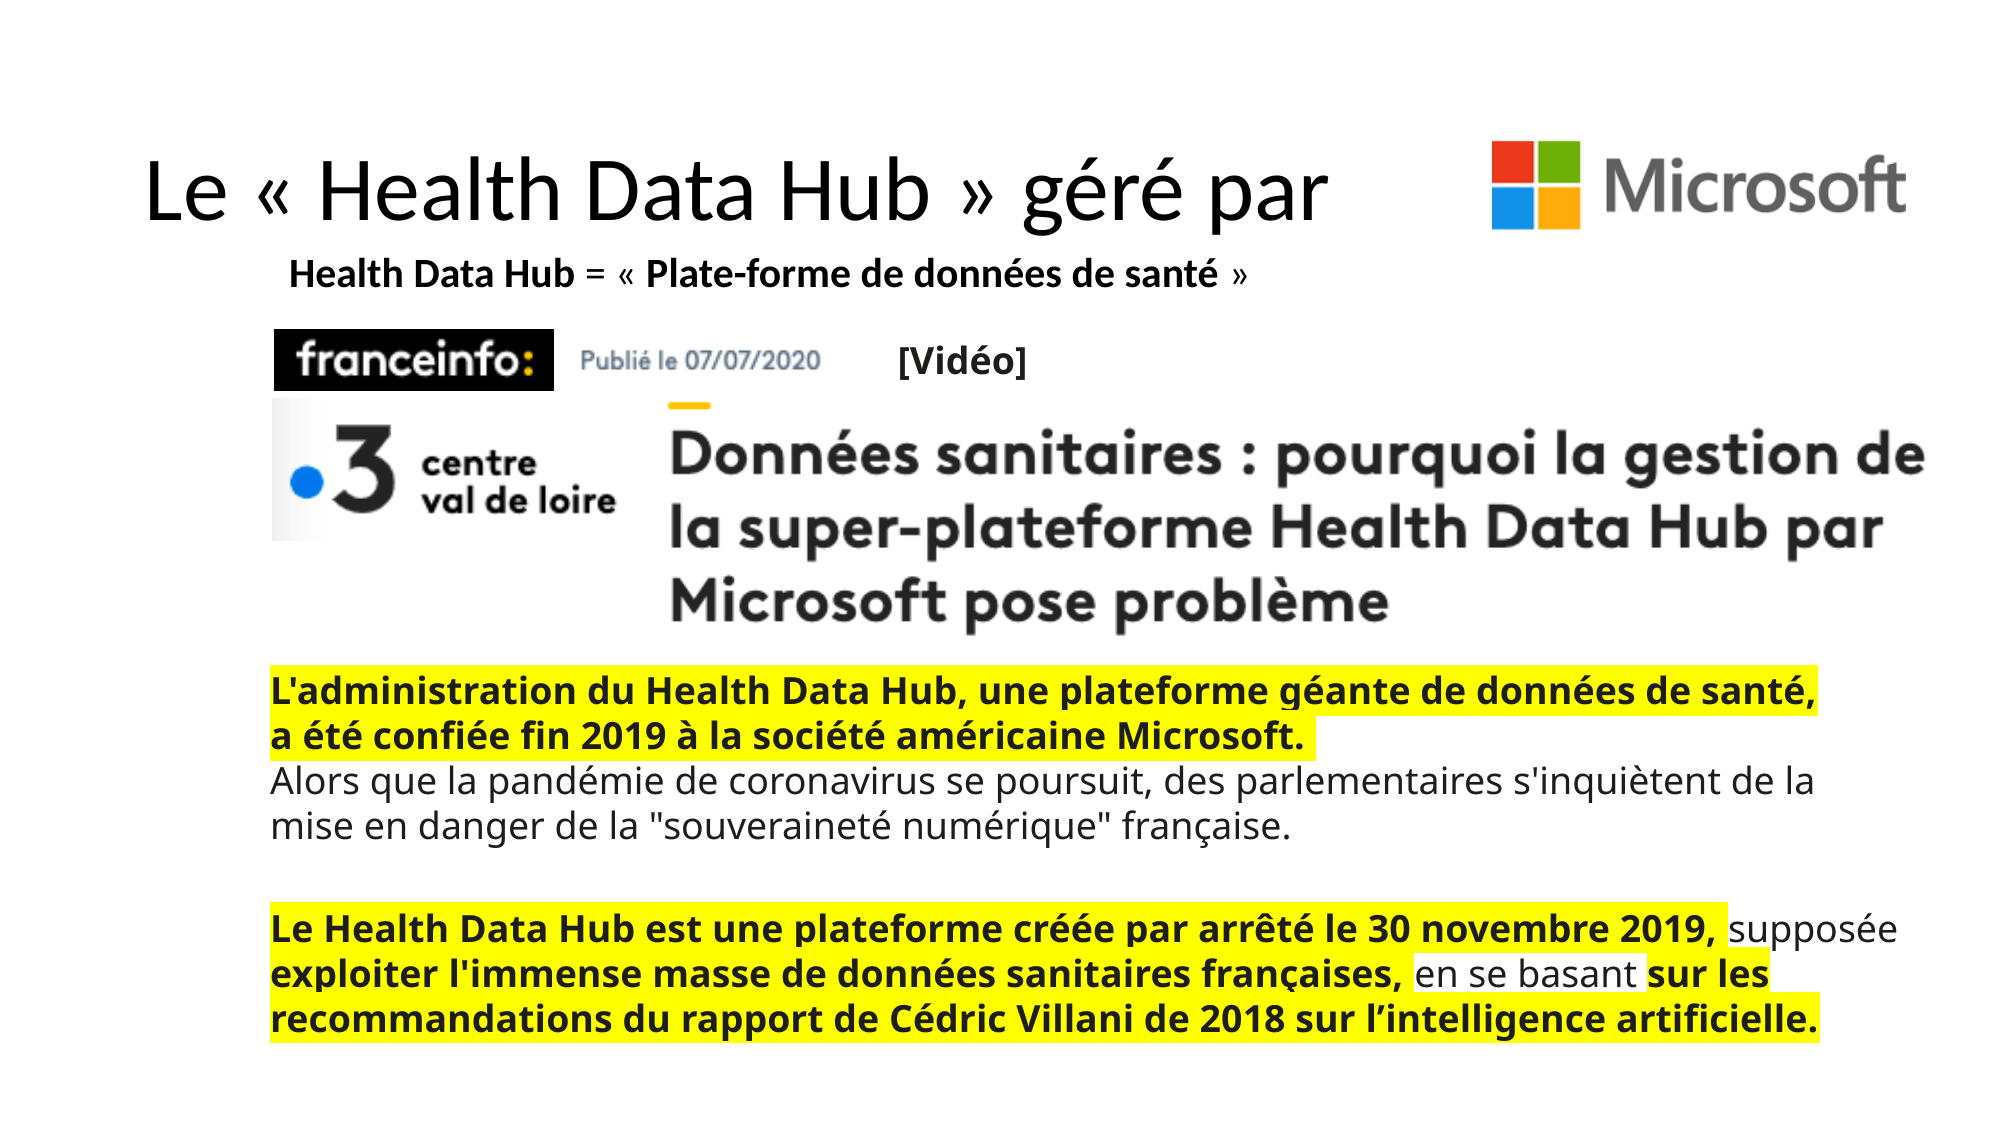

# Le « Health Data Hub » géré par
Health Data Hub = « Plate-forme de données de santé »
[Vidéo]
L'administration du Health Data Hub, une plateforme géante de données de santé, a été confiée fin 2019 à la société américaine Microsoft.
Alors que la pandémie de coronavirus se poursuit, des parlementaires s'inquiètent de la mise en danger de la "souveraineté numérique" française.
Le Health Data Hub est une plateforme créée par arrêté le 30 novembre 2019, supposée exploiter l'immense masse de données sanitaires françaises, en se basant sur les recommandations du rapport de Cédric Villani de 2018 sur l’intelligence artificielle.